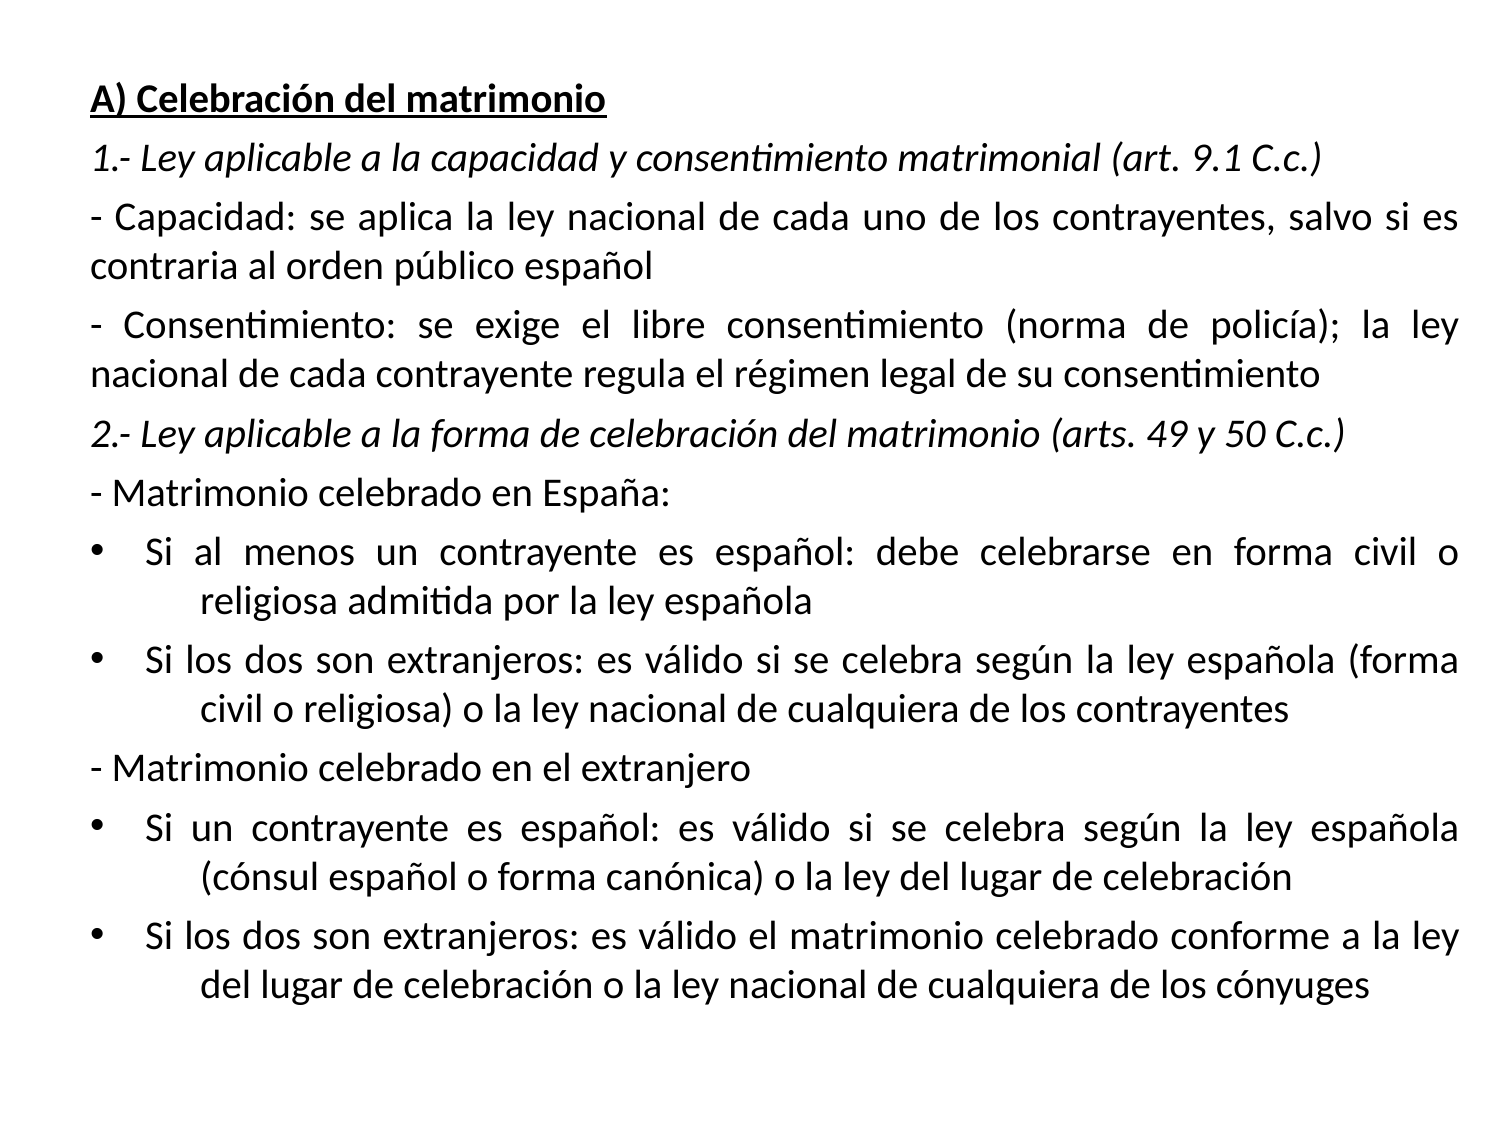

# A) Celebración del matrimonio
1.- Ley aplicable a la capacidad y consentimiento matrimonial (art. 9.1 C.c.)
- Capacidad: se aplica la ley nacional de cada uno de los contrayentes, salvo si es contraria al orden público español
- Consentimiento: se exige el libre consentimiento (norma de policía); la ley nacional de cada contrayente regula el régimen legal de su consentimiento
2.- Ley aplicable a la forma de celebración del matrimonio (arts. 49 y 50 C.c.)
- Matrimonio celebrado en España:
Si al menos un contrayente es español: debe celebrarse en forma civil o religiosa admitida por la ley española
Si los dos son extranjeros: es válido si se celebra según la ley española (forma civil o religiosa) o la ley nacional de cualquiera de los contrayentes
- Matrimonio celebrado en el extranjero
Si un contrayente es español: es válido si se celebra según la ley española (cónsul español o forma canónica) o la ley del lugar de celebración
Si los dos son extranjeros: es válido el matrimonio celebrado conforme a la ley del lugar de celebración o la ley nacional de cualquiera de los cónyuges